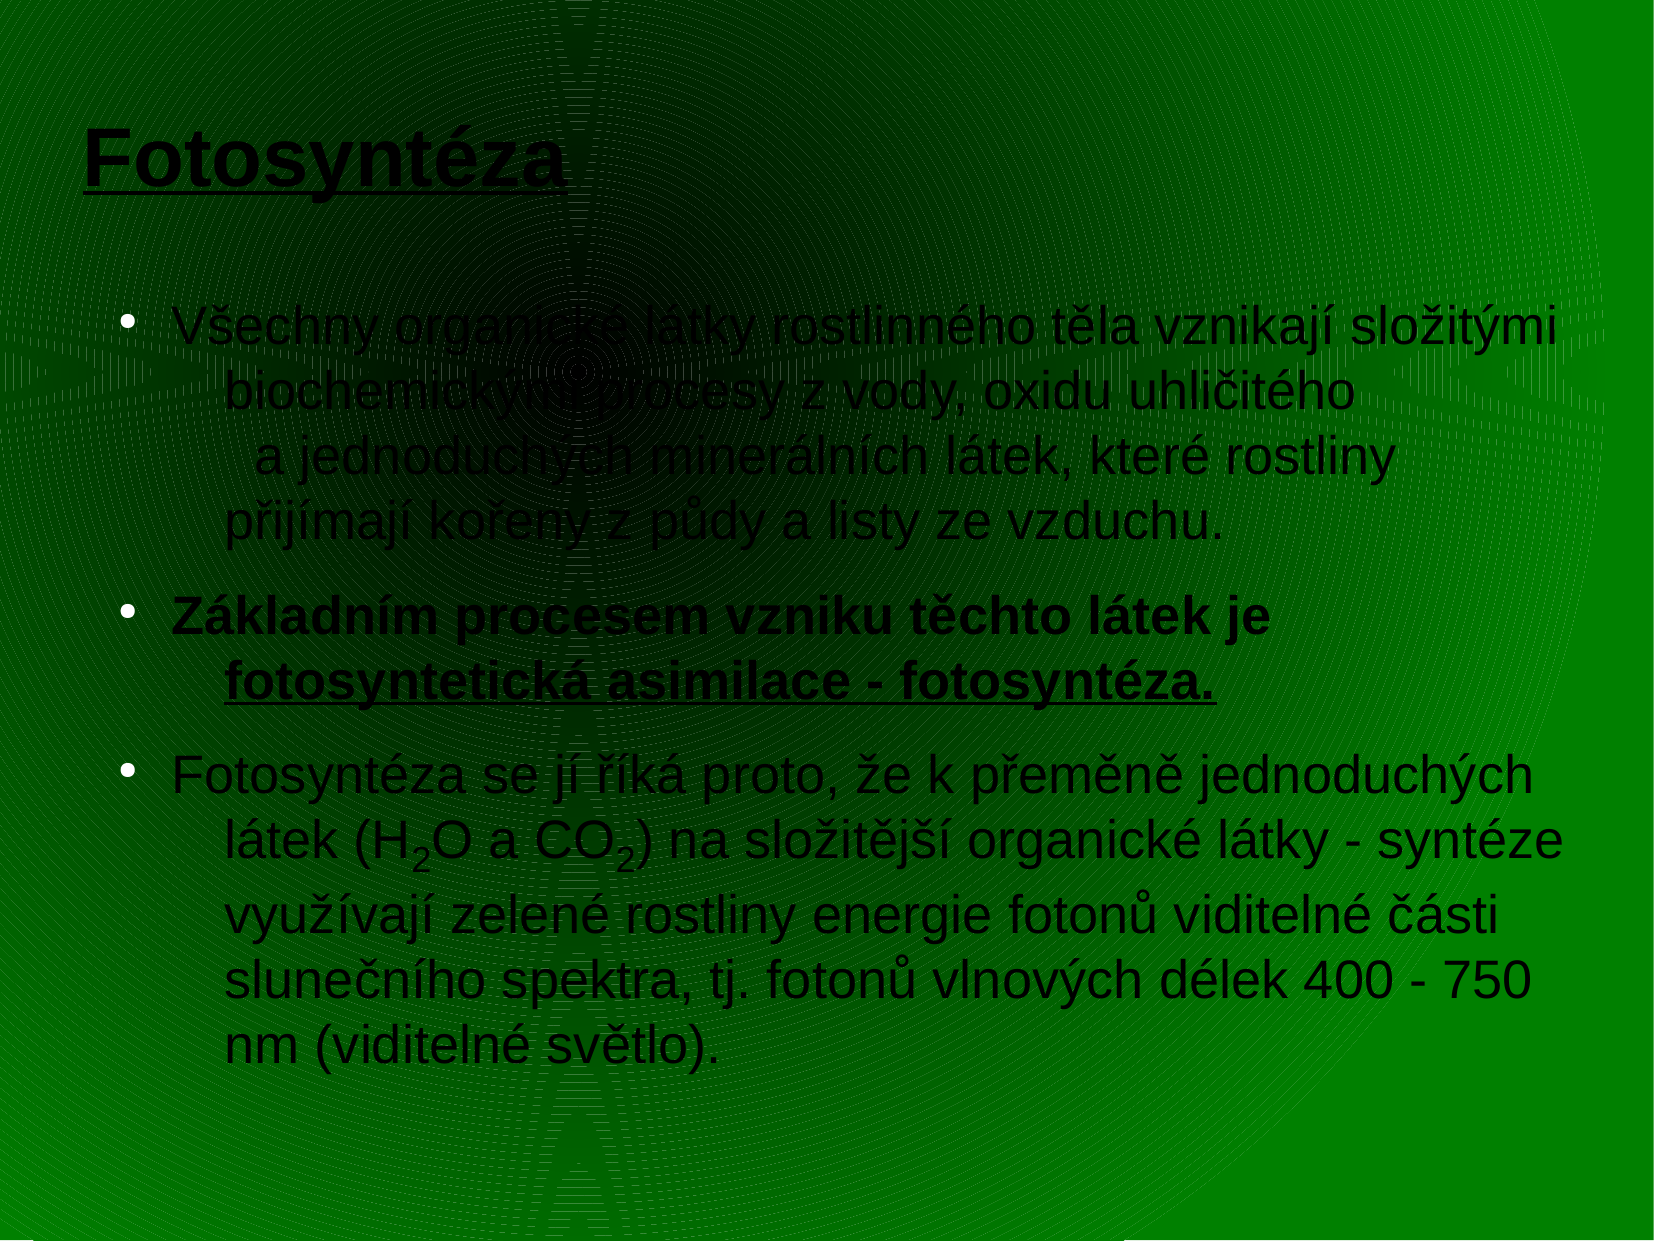

# Fotosyntéza
Všechny organické látky rostlinného těla vznikají složitými biochemickými procesy z vody, oxidu uhličitého a jednoduchých minerálních látek, které rostliny přijímají kořeny z půdy a listy ze vzduchu.
Základním procesem vzniku těchto látek je fotosyntetická asimilace - fotosyntéza.
Fotosyntéza se jí říká proto, že k přeměně jednoduchých látek (H2O a CO2) na složitější organické látky - syntéze využívají zelené rostliny energie fotonů viditelné části slunečního spektra, tj. fotonů vlnových délek 400 - 750 nm (viditelné světlo).